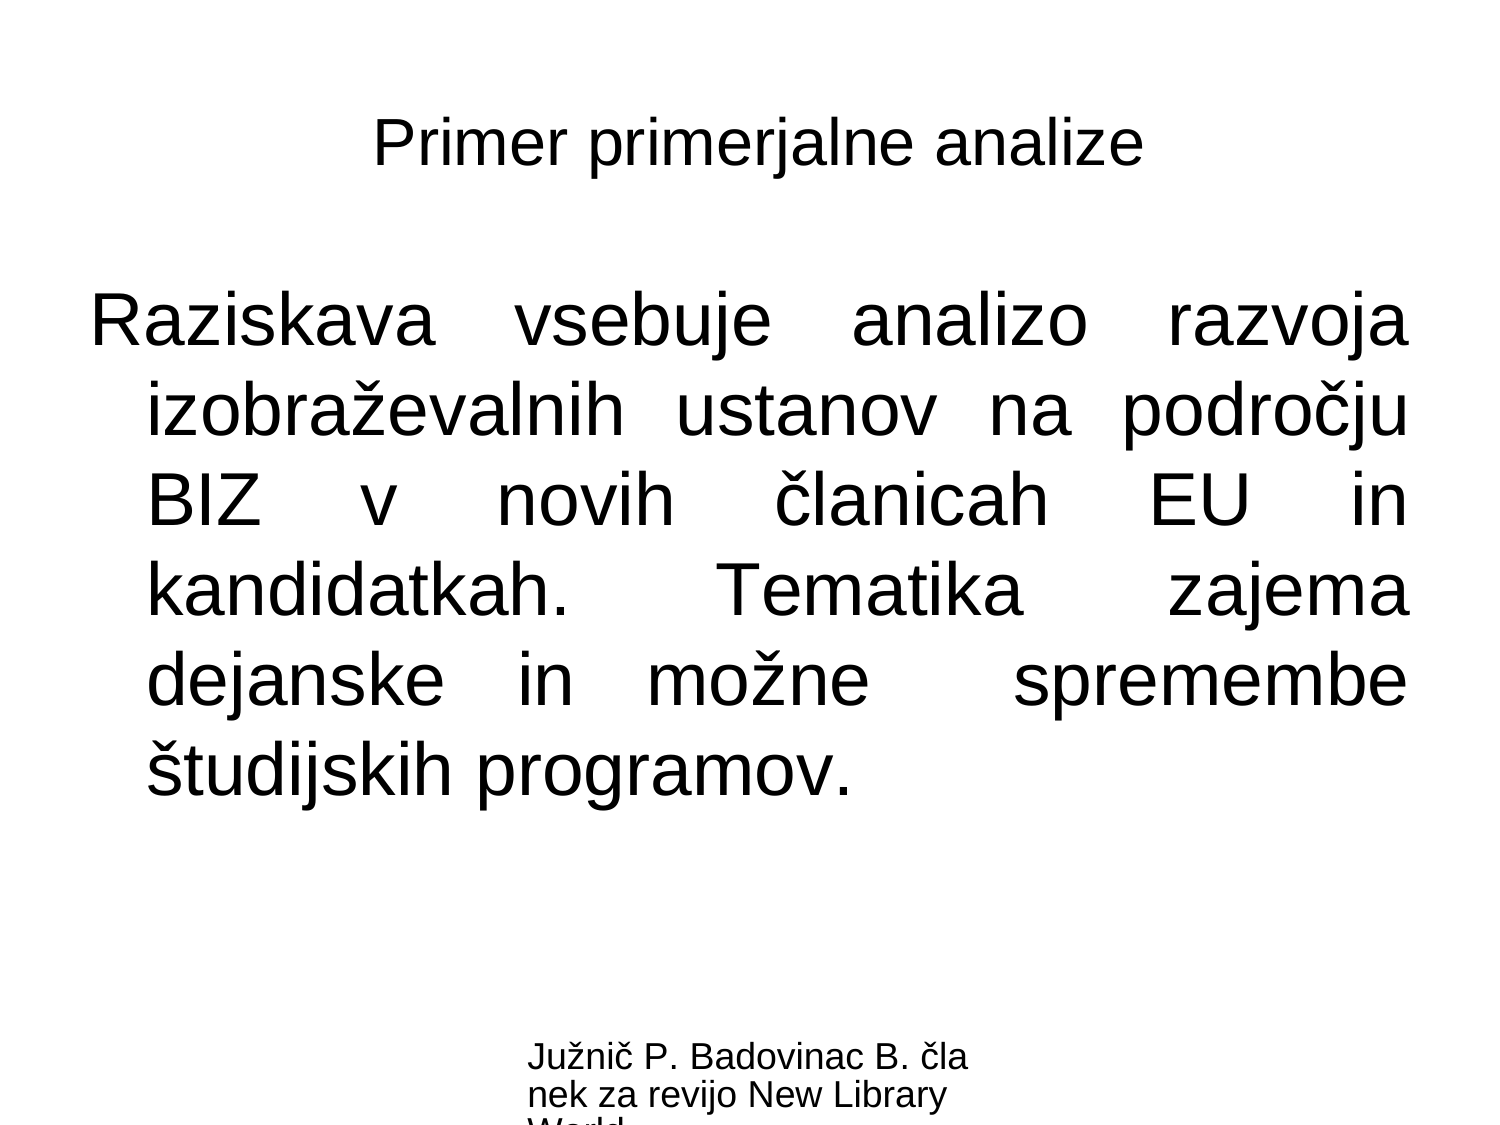

# Primer primerjalne analize
Raziskava vsebuje analizo razvoja izobraževalnih ustanov na področju BIZ v novih članicah EU in kandidatkah. Tematika zajema dejanske in možne spremembe študijskih programov.
Južnič P. Badovinac B. članek za revijo New Library World